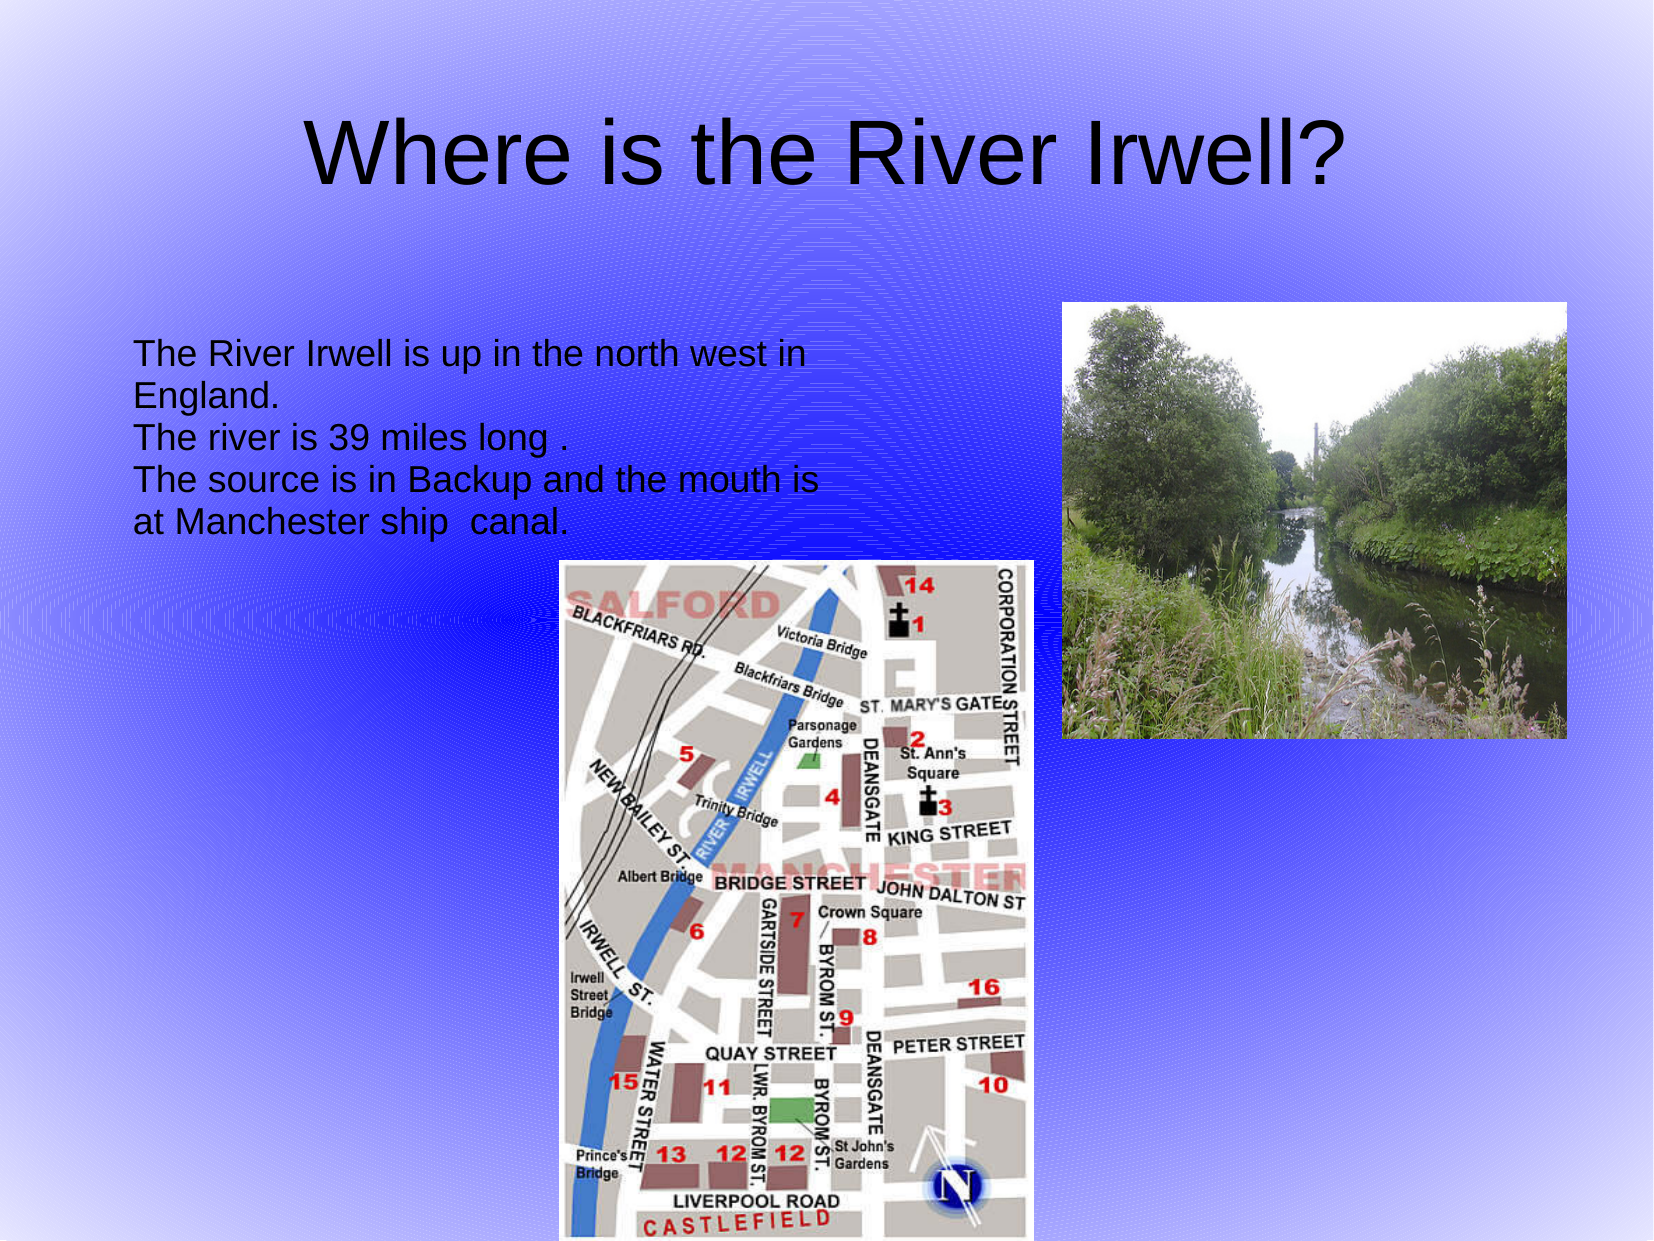

# Where is the River Irwell?
The River Irwell is up in the north west in England.
The river is 39 miles long .
The source is in Backup and the mouth is at Manchester ship canal.